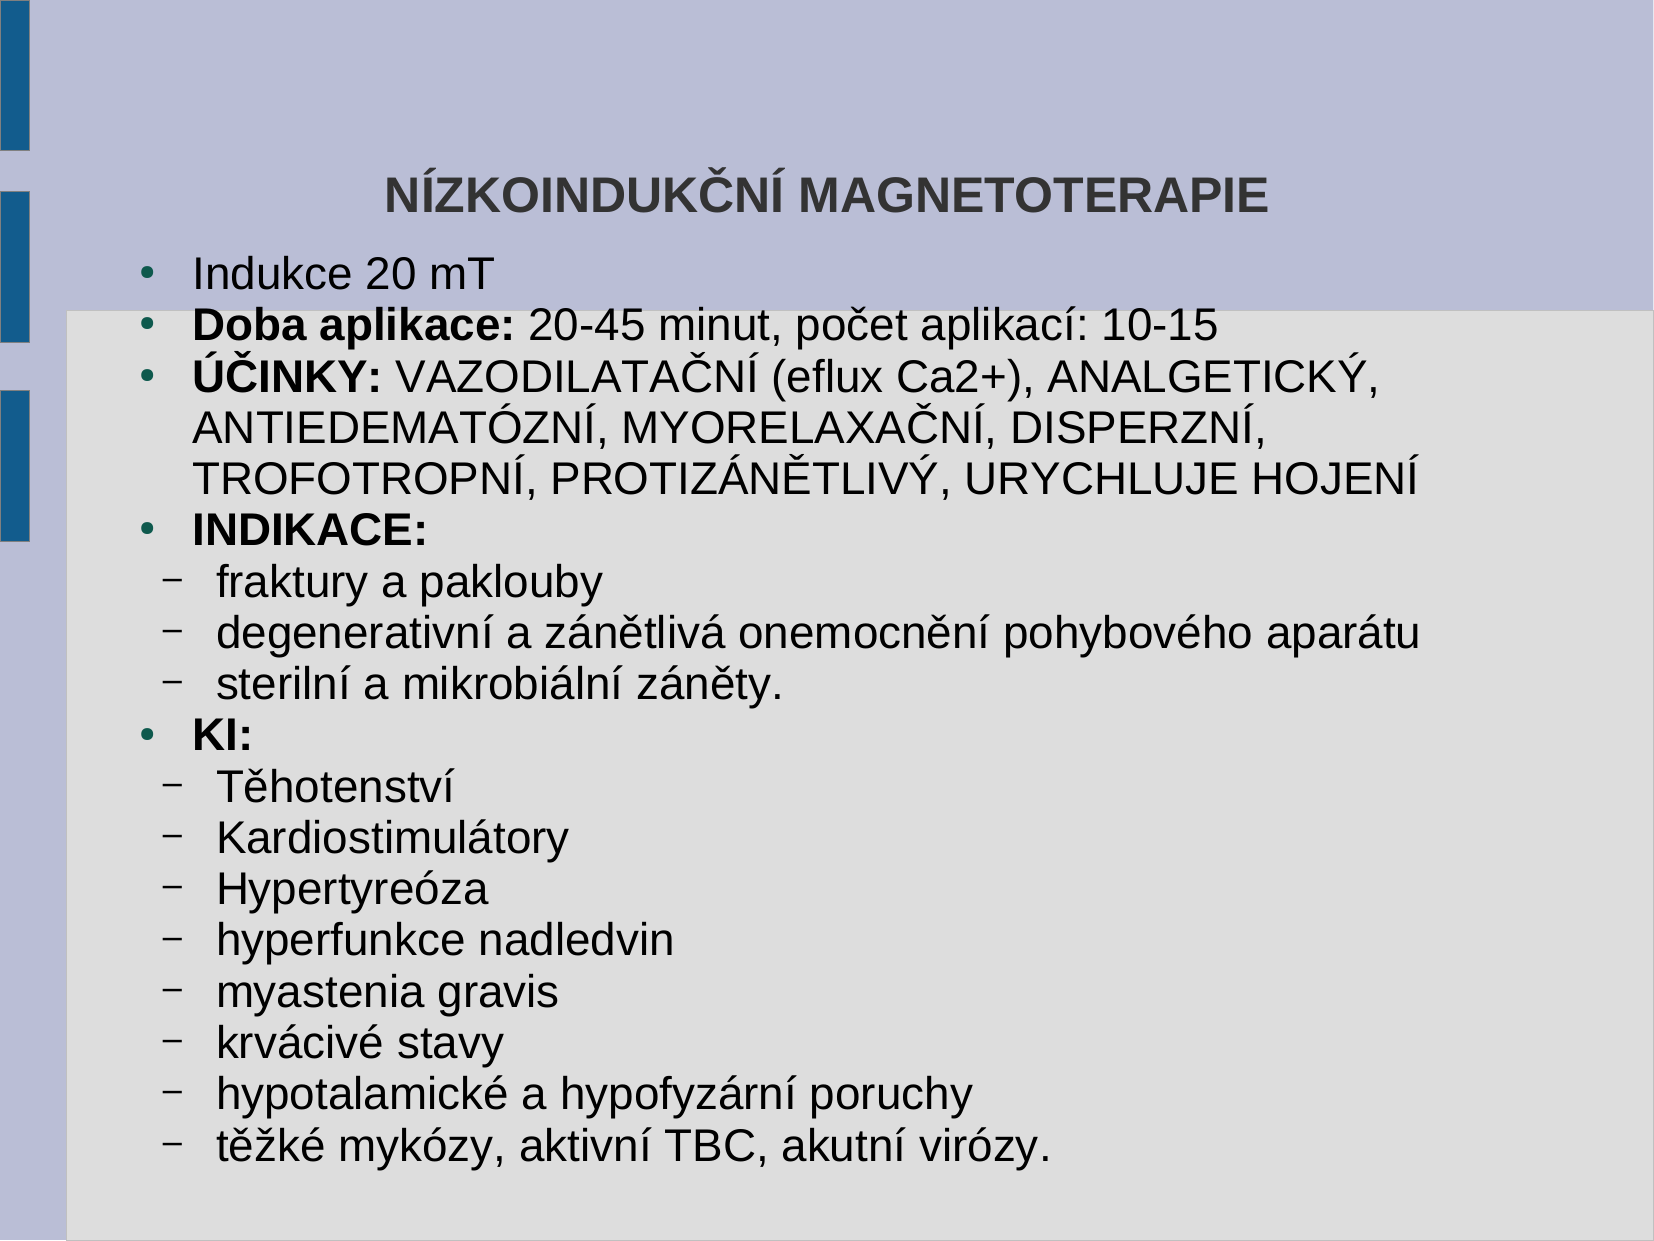

# NÍZKOINDUKČNÍ MAGNETOTERAPIE
Indukce 20 mT
Doba aplikace: 20-45 minut, počet aplikací: 10-15
ÚČINKY: VAZODILATAČNÍ (eflux Ca2+), ANALGETICKÝ, ANTIEDEMATÓZNÍ, MYORELAXAČNÍ, DISPERZNÍ, TROFOTROPNÍ, PROTIZÁNĚTLIVÝ, URYCHLUJE HOJENÍ
INDIKACE:
fraktury a paklouby
degenerativní a zánětlivá onemocnění pohybového aparátu
sterilní a mikrobiální záněty.
KI:
Těhotenství
Kardiostimulátory
Hypertyreóza
hyperfunkce nadledvin
myastenia gravis
krvácivé stavy
hypotalamické a hypofyzární poruchy
těžké mykózy, aktivní TBC, akutní virózy.